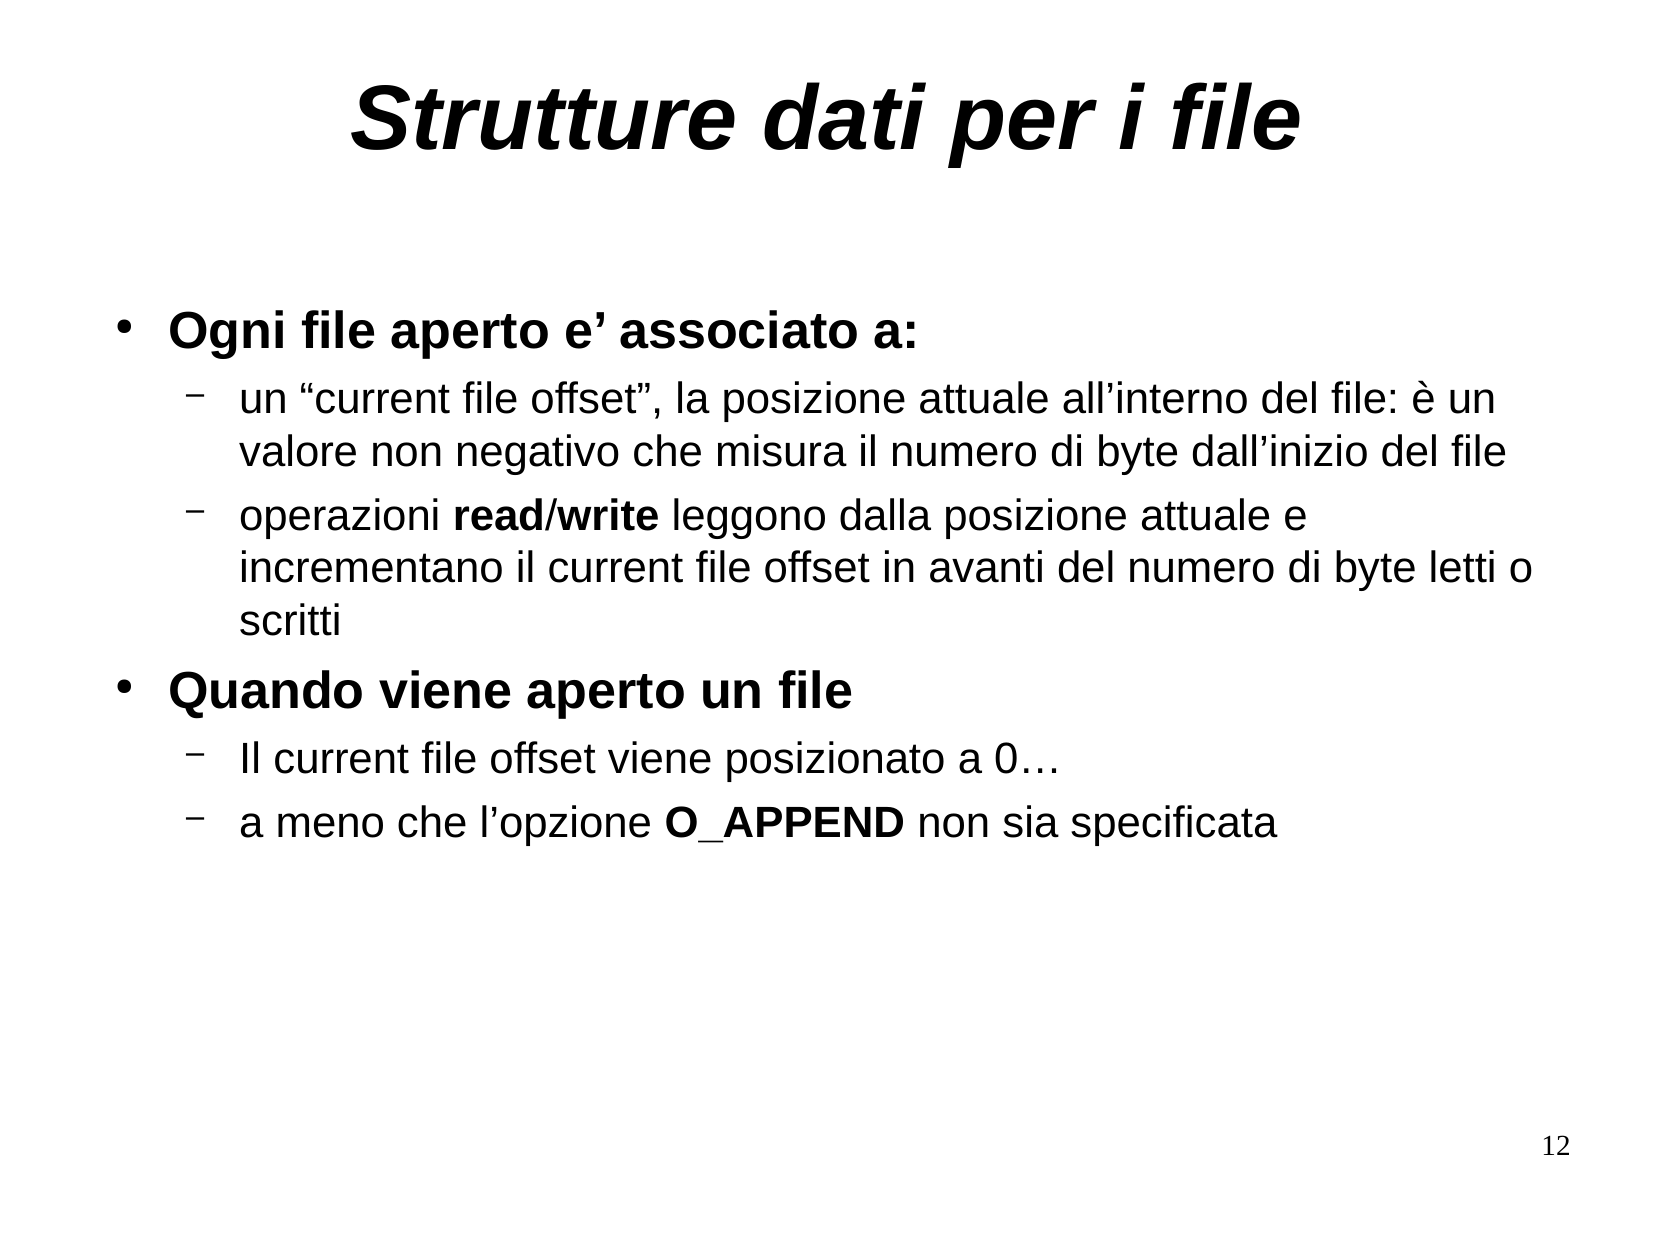

# Strutture dati per i file
Ogni file aperto e’ associato a:
un “current file offset”, la posizione attuale all’interno del file: è un valore non negativo che misura il numero di byte dall’inizio del file
operazioni read/write leggono dalla posizione attuale e incrementano il current file offset in avanti del numero di byte letti o scritti
Quando viene aperto un file
Il current file offset viene posizionato a 0…
a meno che l’opzione O_APPEND non sia specificata
12